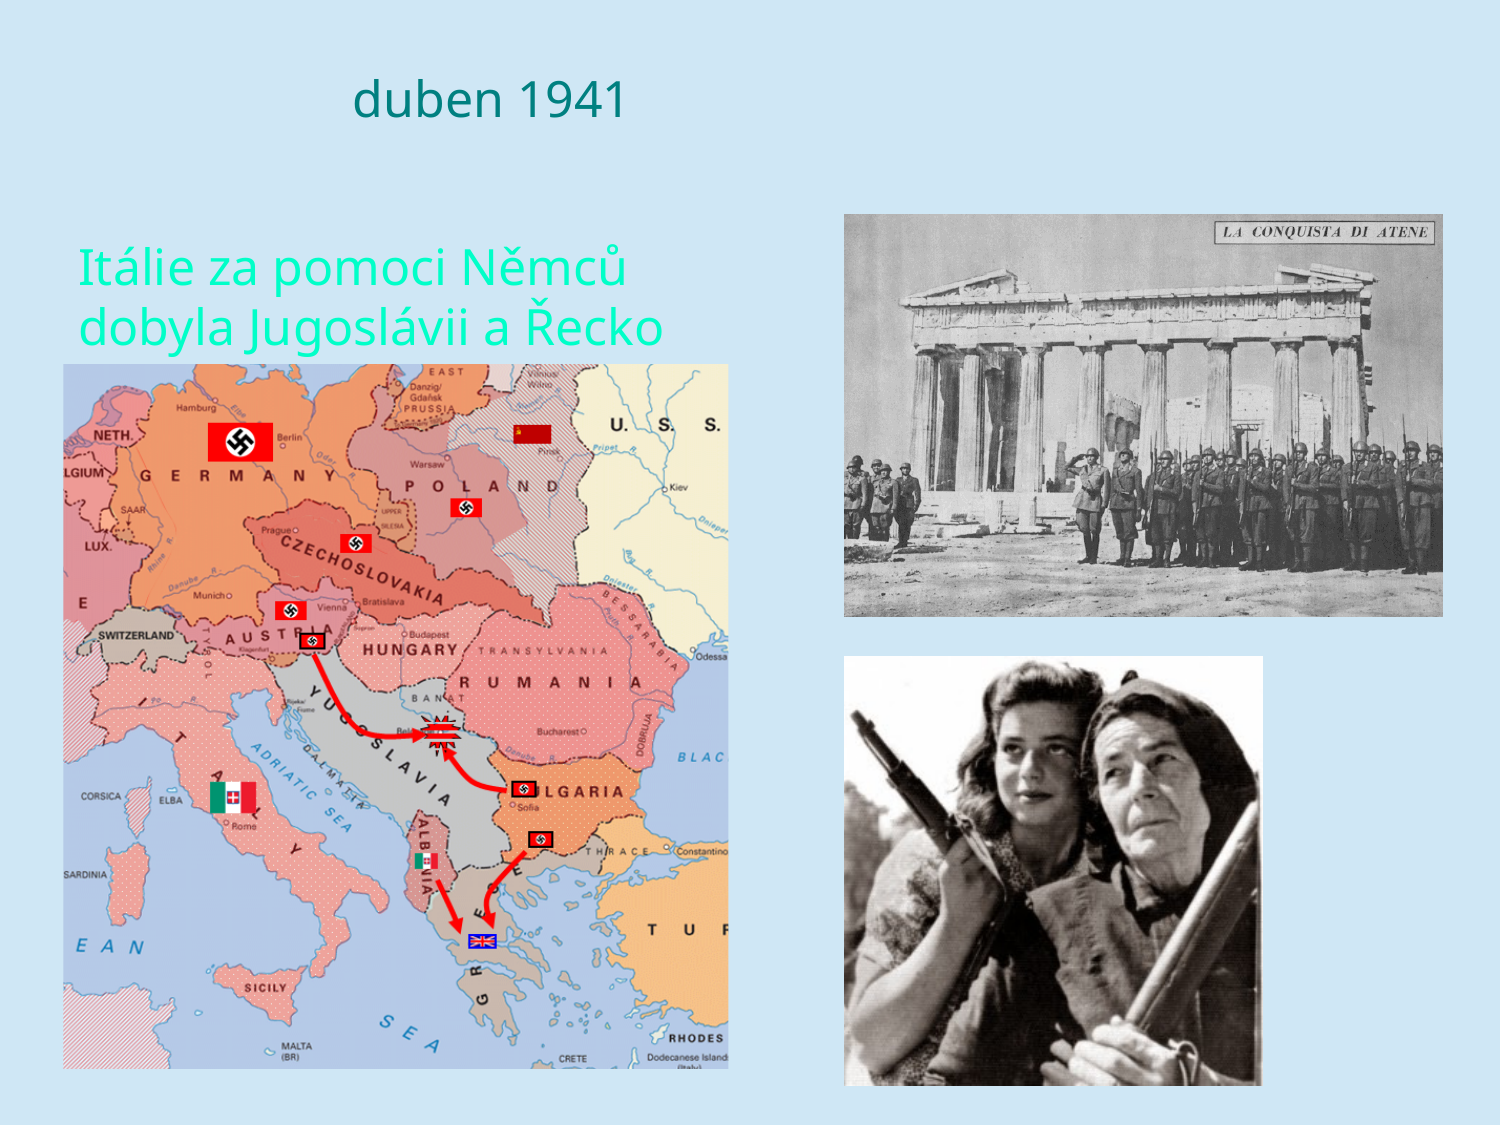

duben 1941
Itálie za pomoci Němců dobyla Jugoslávii a Řecko